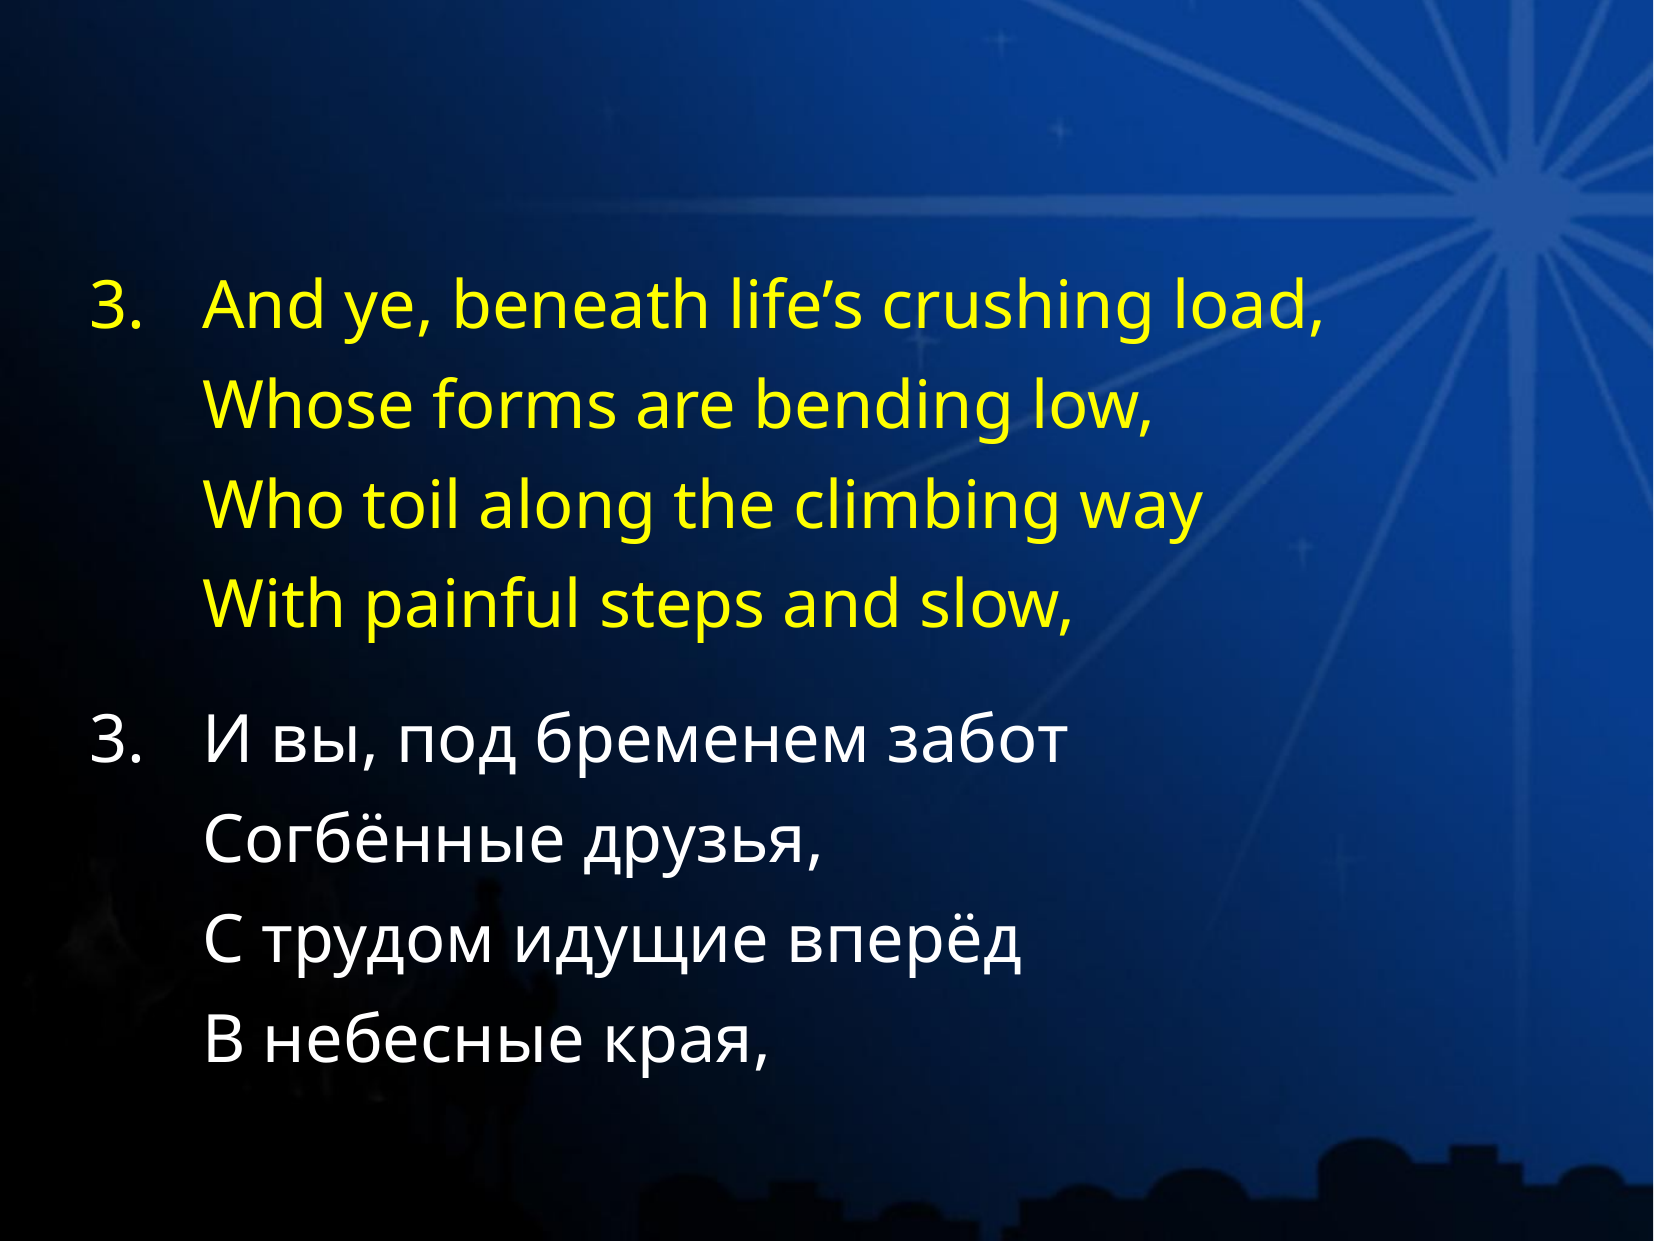

3.	And ye, beneath life’s crushing load,
	Whose forms are bending low,
	Who toil along the climbing way
	With painful steps and slow,
3.	И вы, под бременем забот
	Согбённые друзья,
	С трудом идущие вперёд
	В небесные края,